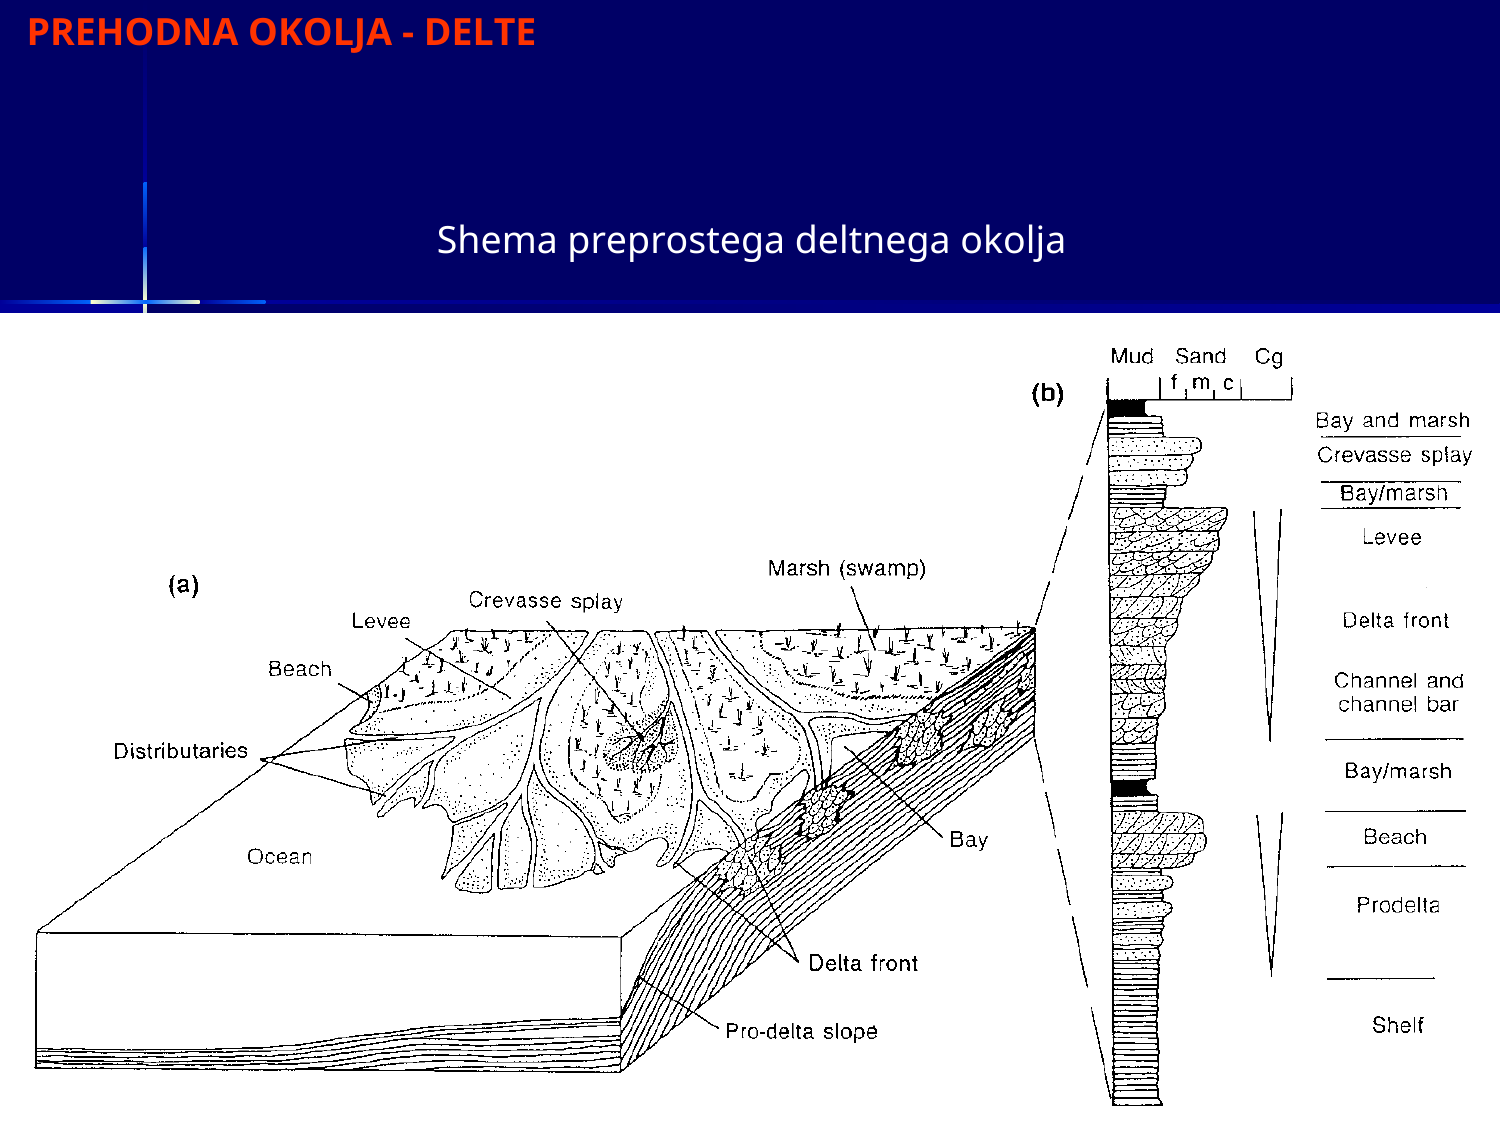

PREHODNA OKOLJA - DELTE
Shema preprostega deltnega okolja